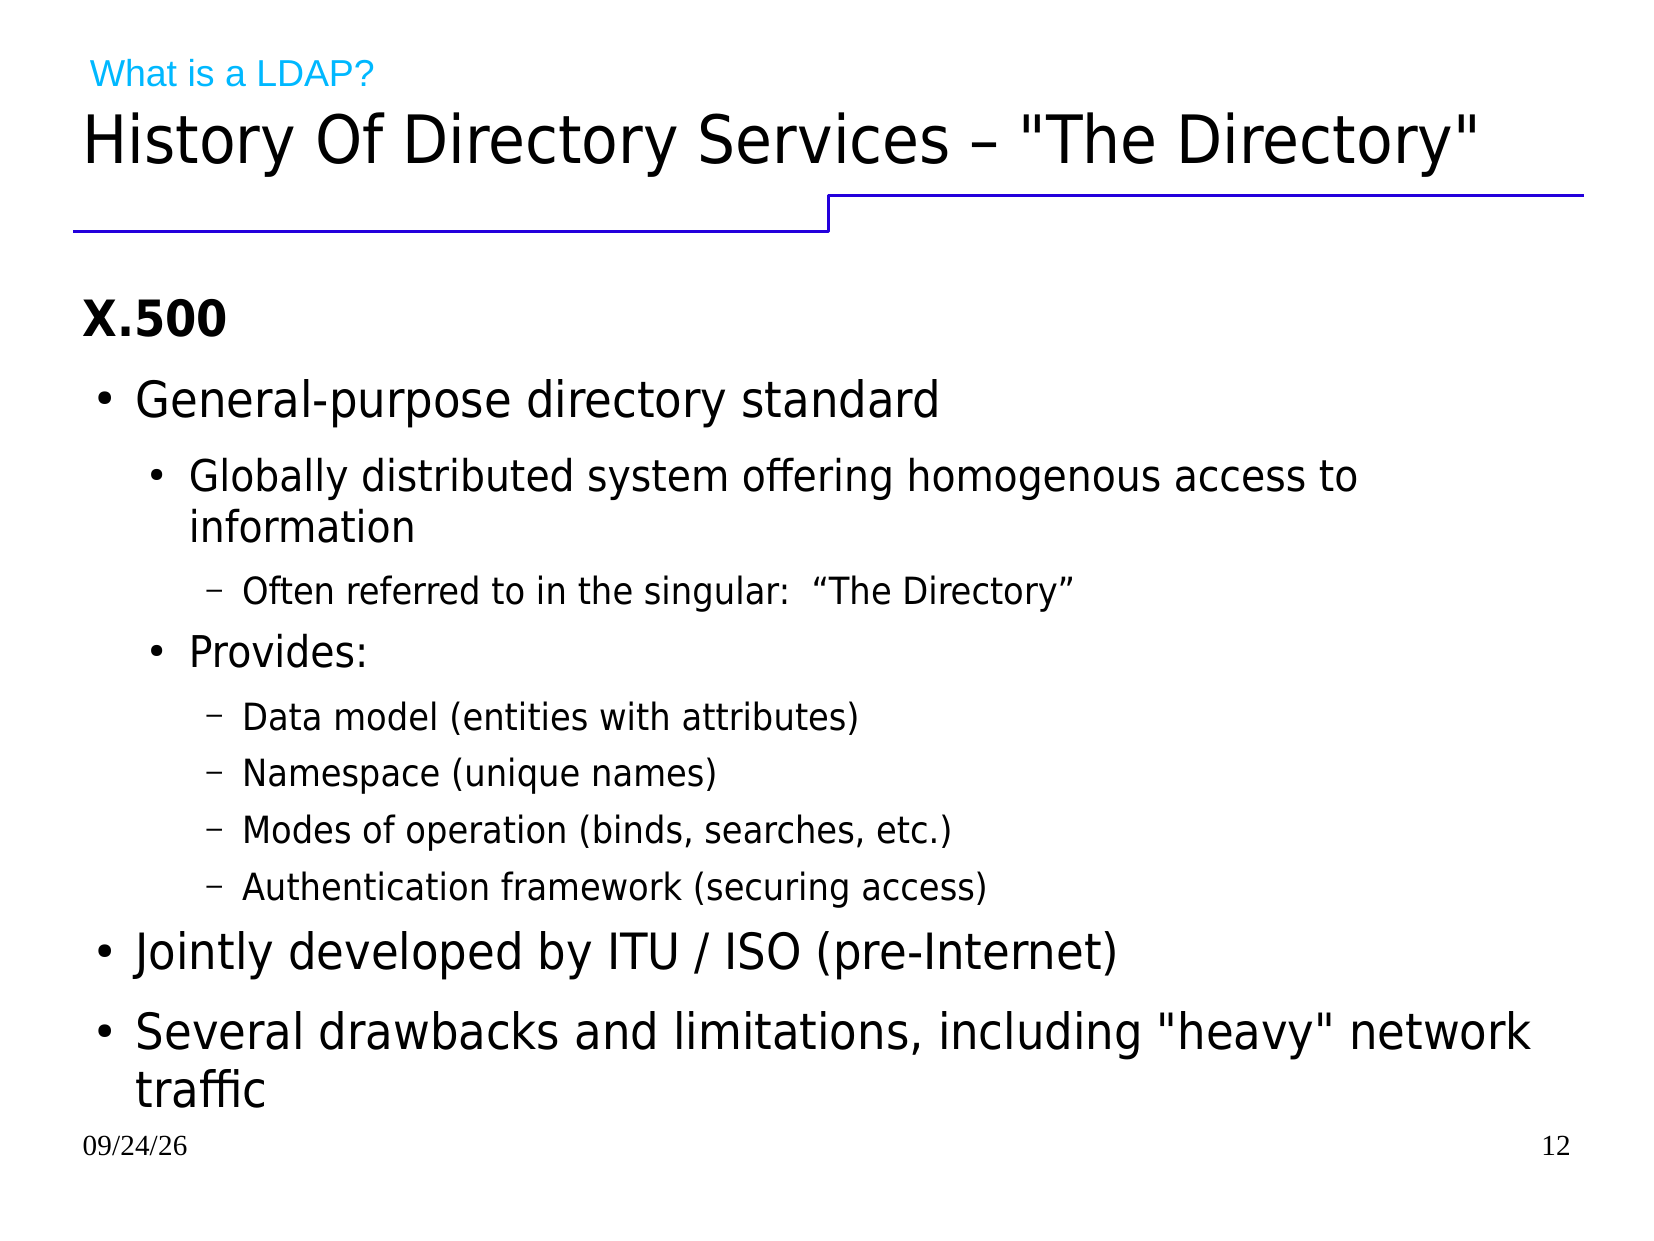

What is a LDAP?
# History Of Directory Services – "The Directory"
X.500
General-purpose directory standard
Globally distributed system offering homogenous access to information
Often referred to in the singular: “The Directory”
Provides:
Data model (entities with attributes)
Namespace (unique names)
Modes of operation (binds, searches, etc.)
Authentication framework (securing access)
Jointly developed by ITU / ISO (pre-Internet)
Several drawbacks and limitations, including "heavy" network traffic
12